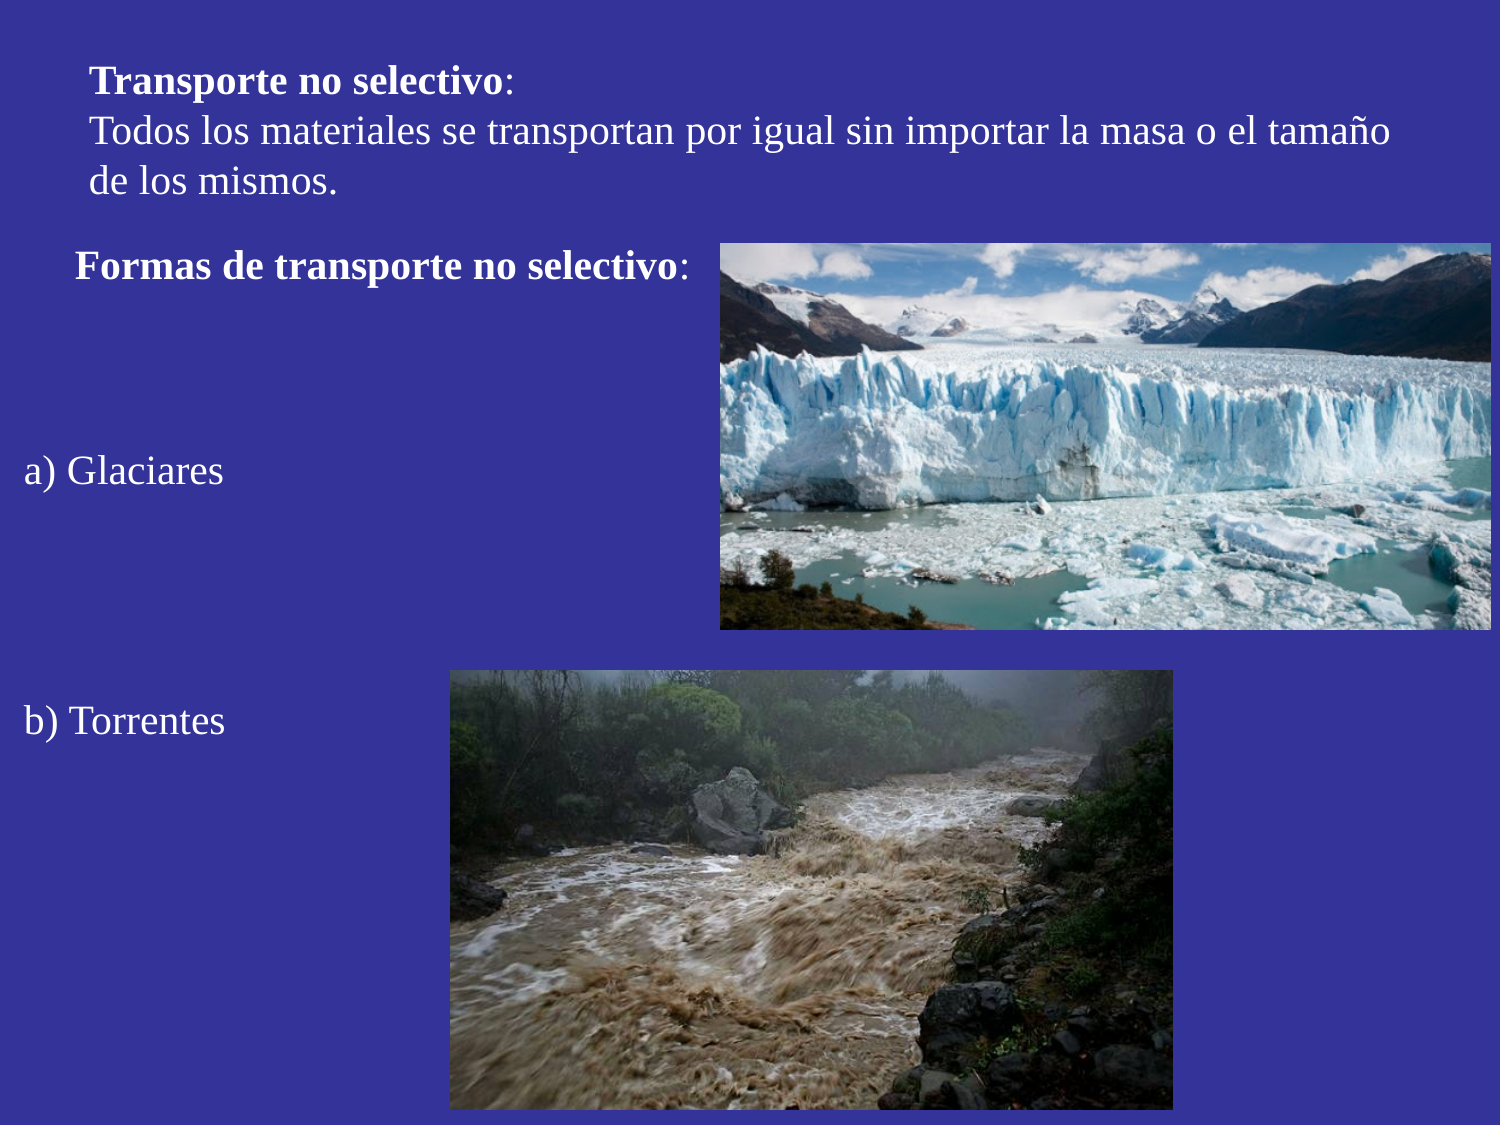

Transporte no selectivo:
Todos los materiales se transportan por igual sin importar la masa o el tamaño
de los mismos.
Formas de transporte no selectivo:
a) Glaciares
b) Torrentes